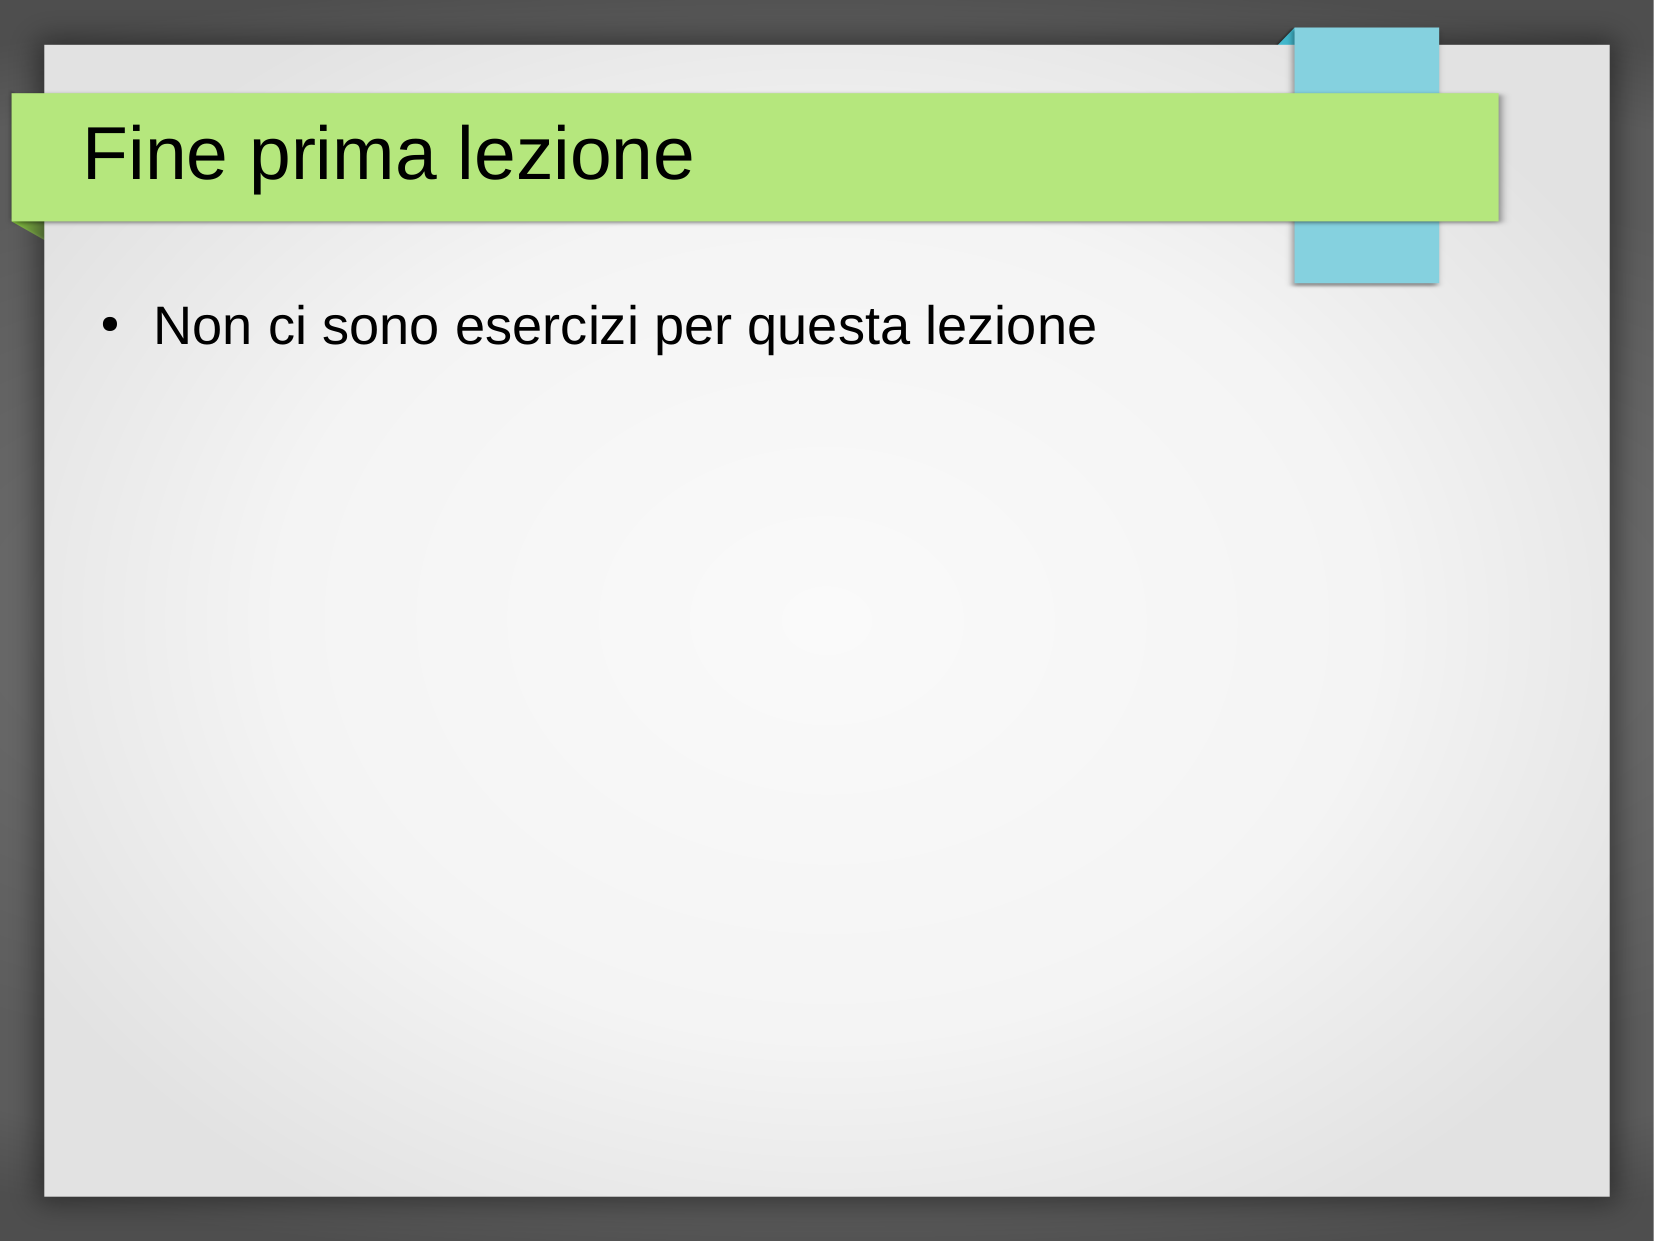

# Fine prima lezione
Non ci sono esercizi per questa lezione